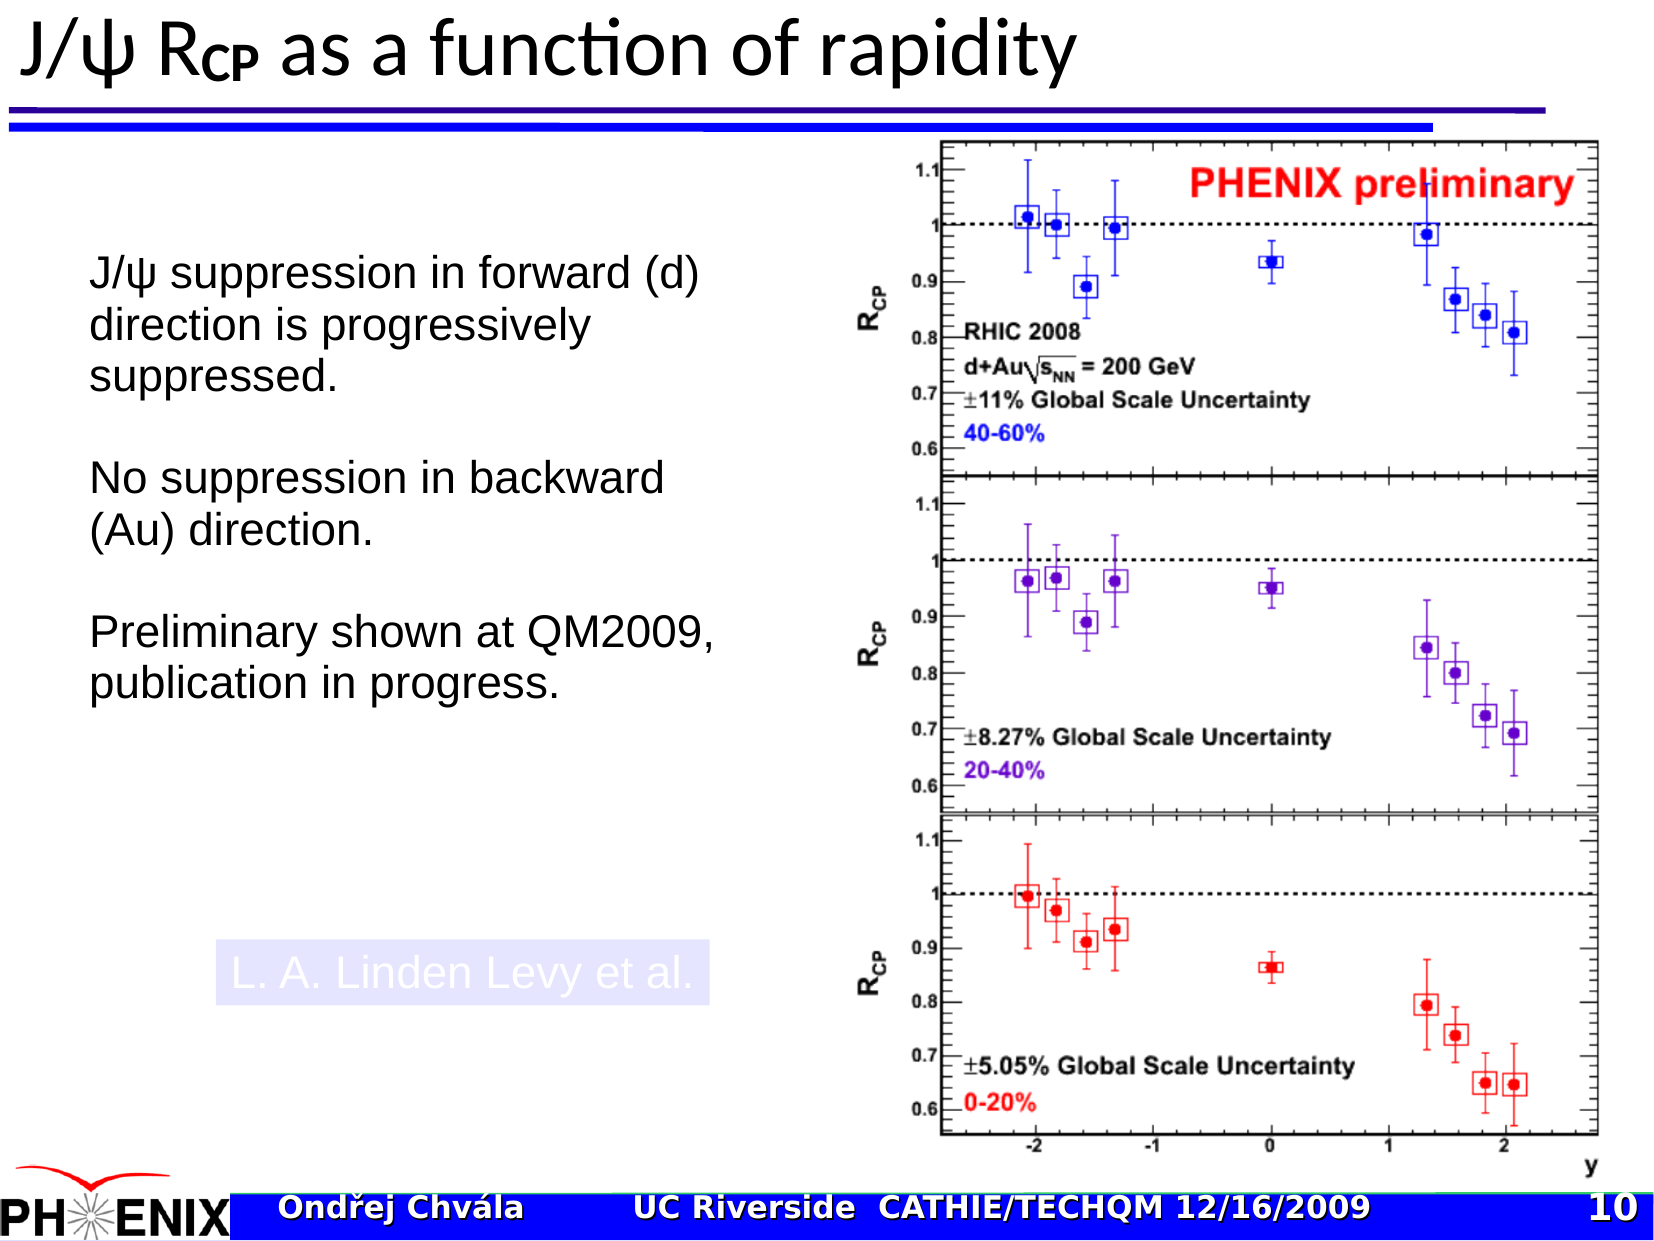

# J/ψ RCP as a function of rapidity
J/ψ suppression in forward (d) direction is progressively suppressed.
No suppression in backward (Au) direction.
Preliminary shown at QM2009, publication in progress.
L. A. Linden Levy et al.